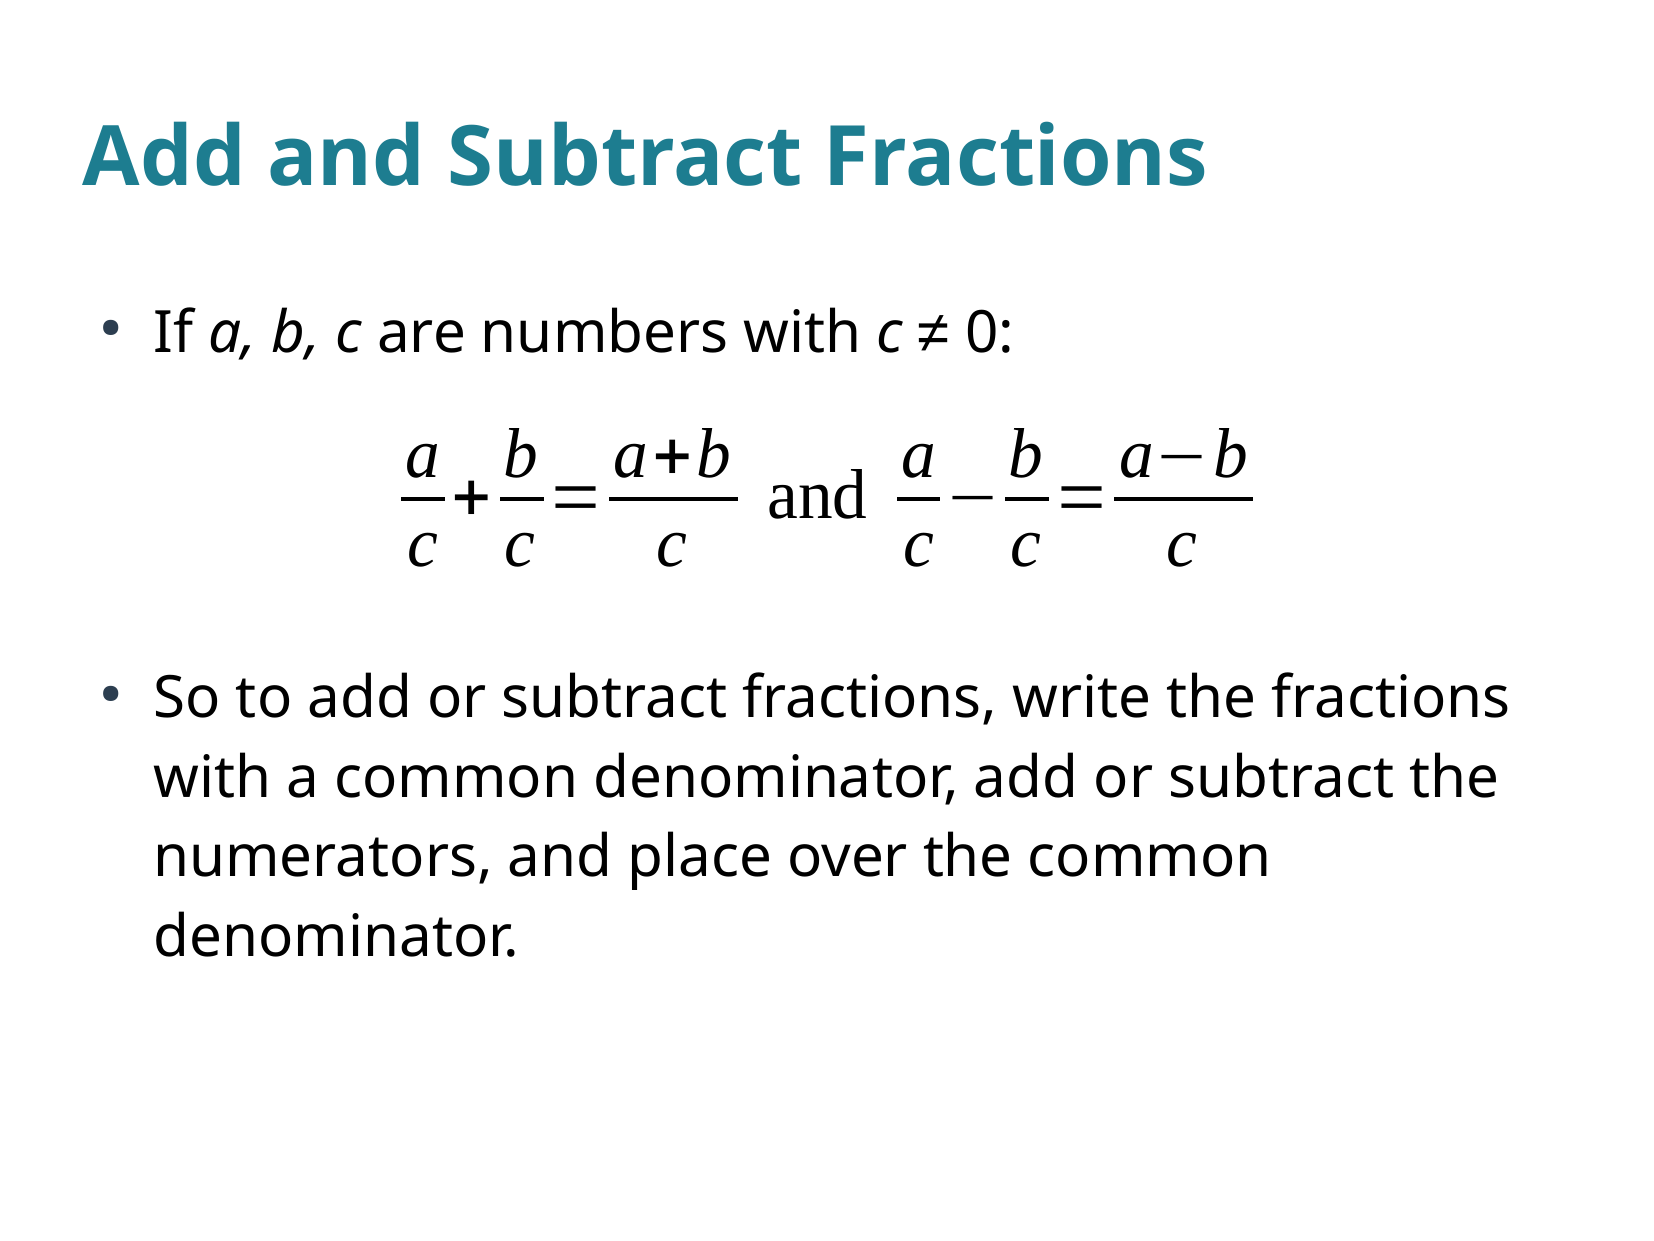

# Add and Subtract Fractions
If a, b, c are numbers with c ≠ 0:
So to add or subtract fractions, write the fractions with a common denominator, add or subtract the numerators, and place over the common denominator.